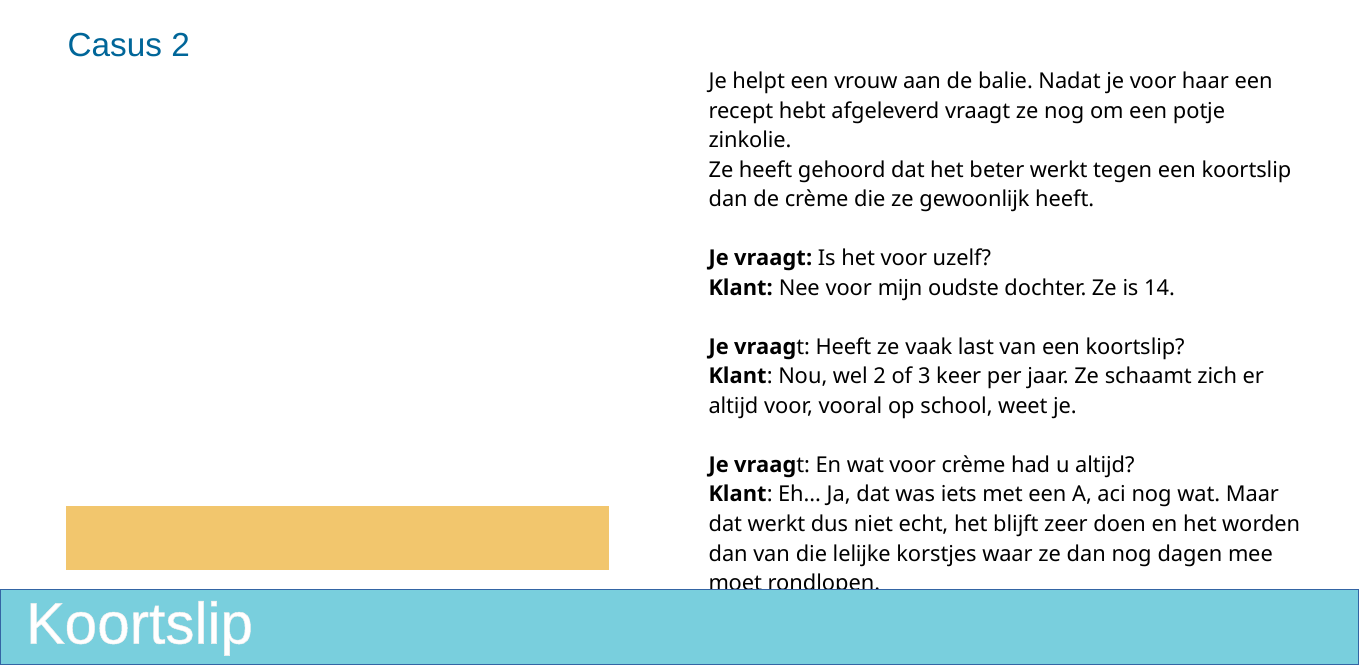

# Casus 2
Je helpt een vrouw aan de balie. Nadat je voor haar een
recept hebt afgeleverd vraagt ze nog om een potje zinkolie.
Ze heeft gehoord dat het beter werkt tegen een koortslip
dan de crème die ze gewoonlijk heeft.
Je vraagt: Is het voor uzelf?
Klant: Nee voor mijn oudste dochter. Ze is 14.
Je vraagt: Heeft ze vaak last van een koortslip?
Klant: Nou, wel 2 of 3 keer per jaar. Ze schaamt zich er
altijd voor, vooral op school, weet je.
Je vraagt: En wat voor crème had u altijd?
Klant: Eh... Ja, dat was iets met een A, aci nog wat. Maar
dat werkt dus niet echt, het blijft zeer doen en het worden
dan van die lelijke korstjes waar ze dan nog dagen mee
moet rondlopen.
02 zelfzorg Acne
Koortslip